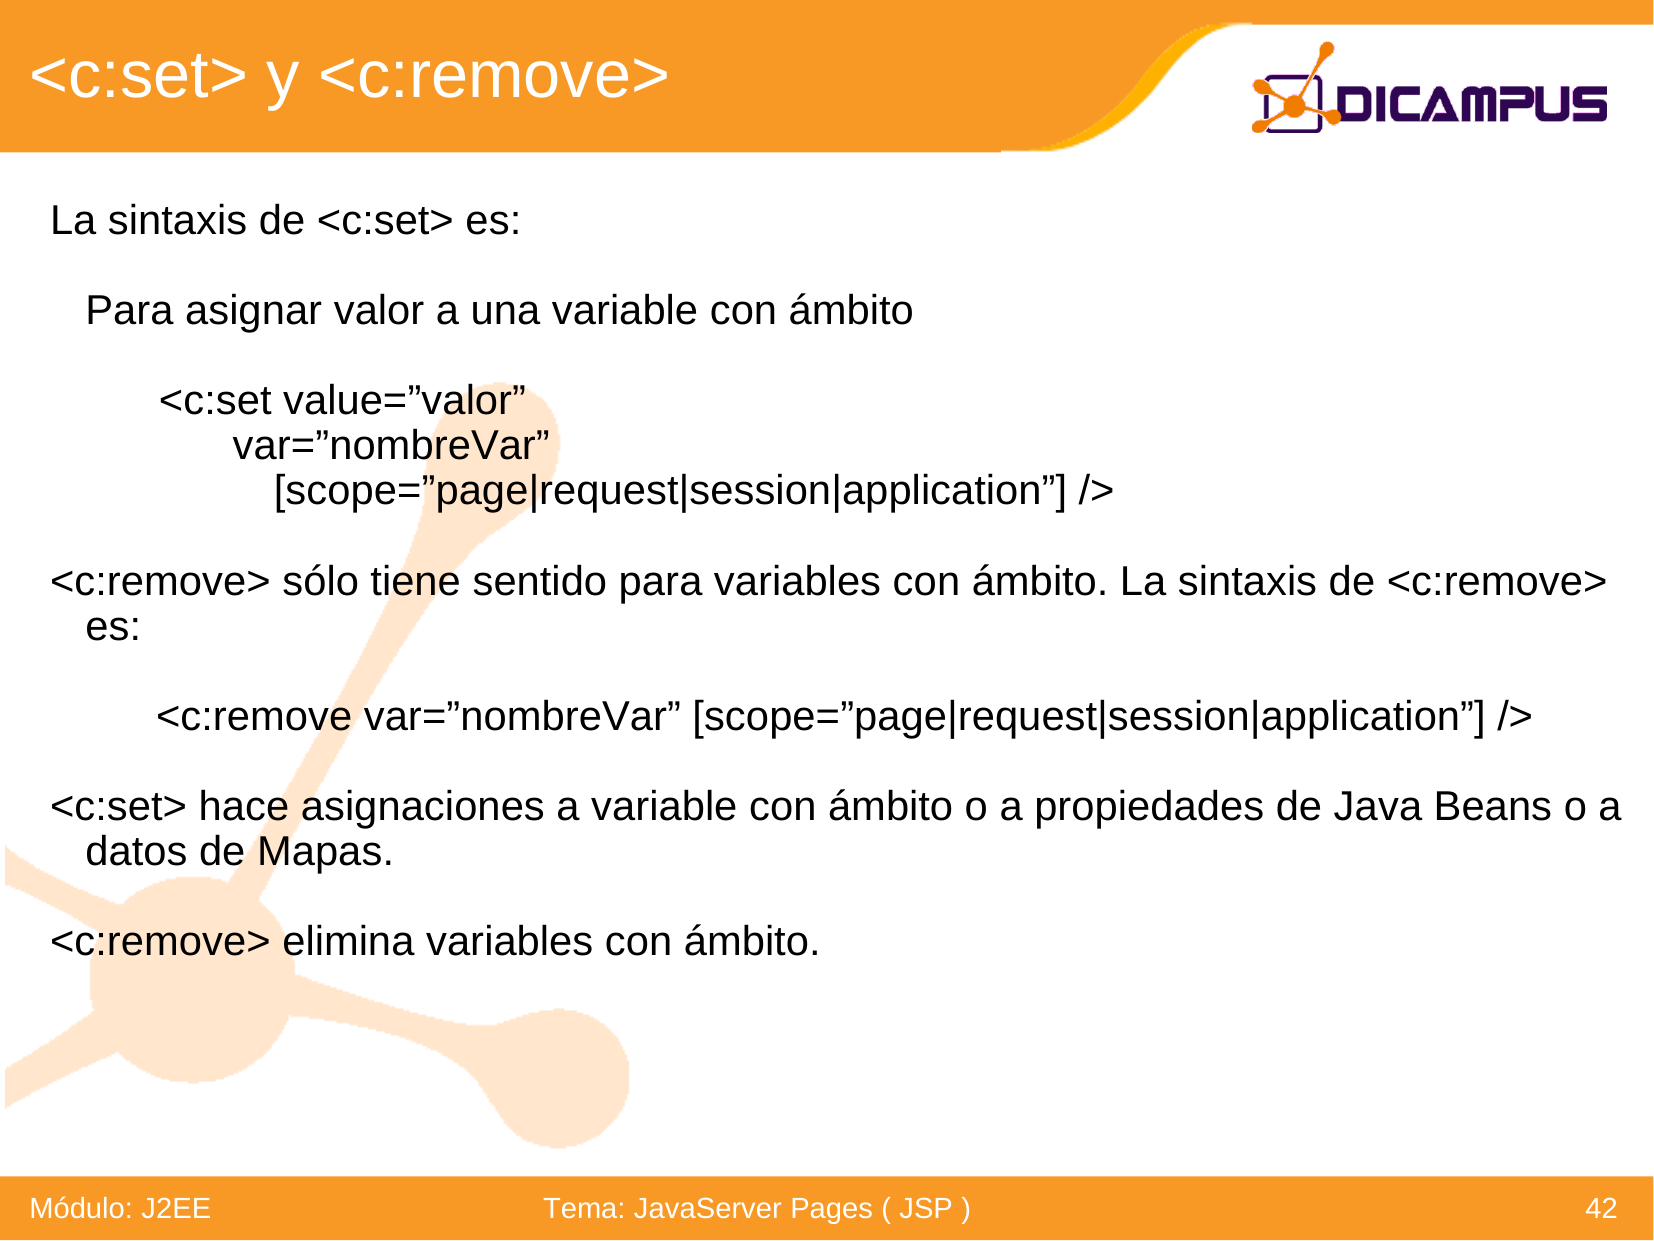

<c:set> y <c:remove>
La sintaxis de <c:set> es:
Para asignar valor a una variable con ámbito
		<c:set value=”valor”
			var=”nombreVar”
		 [scope=”page|request|session|application”] />
<c:remove> sólo tiene sentido para variables con ámbito. La sintaxis de <c:remove> es:
	<c:remove var=”nombreVar” [scope=”page|request|session|application”] />
<c:set> hace asignaciones a variable con ámbito o a propiedades de Java Beans o a datos de Mapas.
<c:remove> elimina variables con ámbito.
Módulo: J2EE
Tema: JavaServer Pages ( JSP )